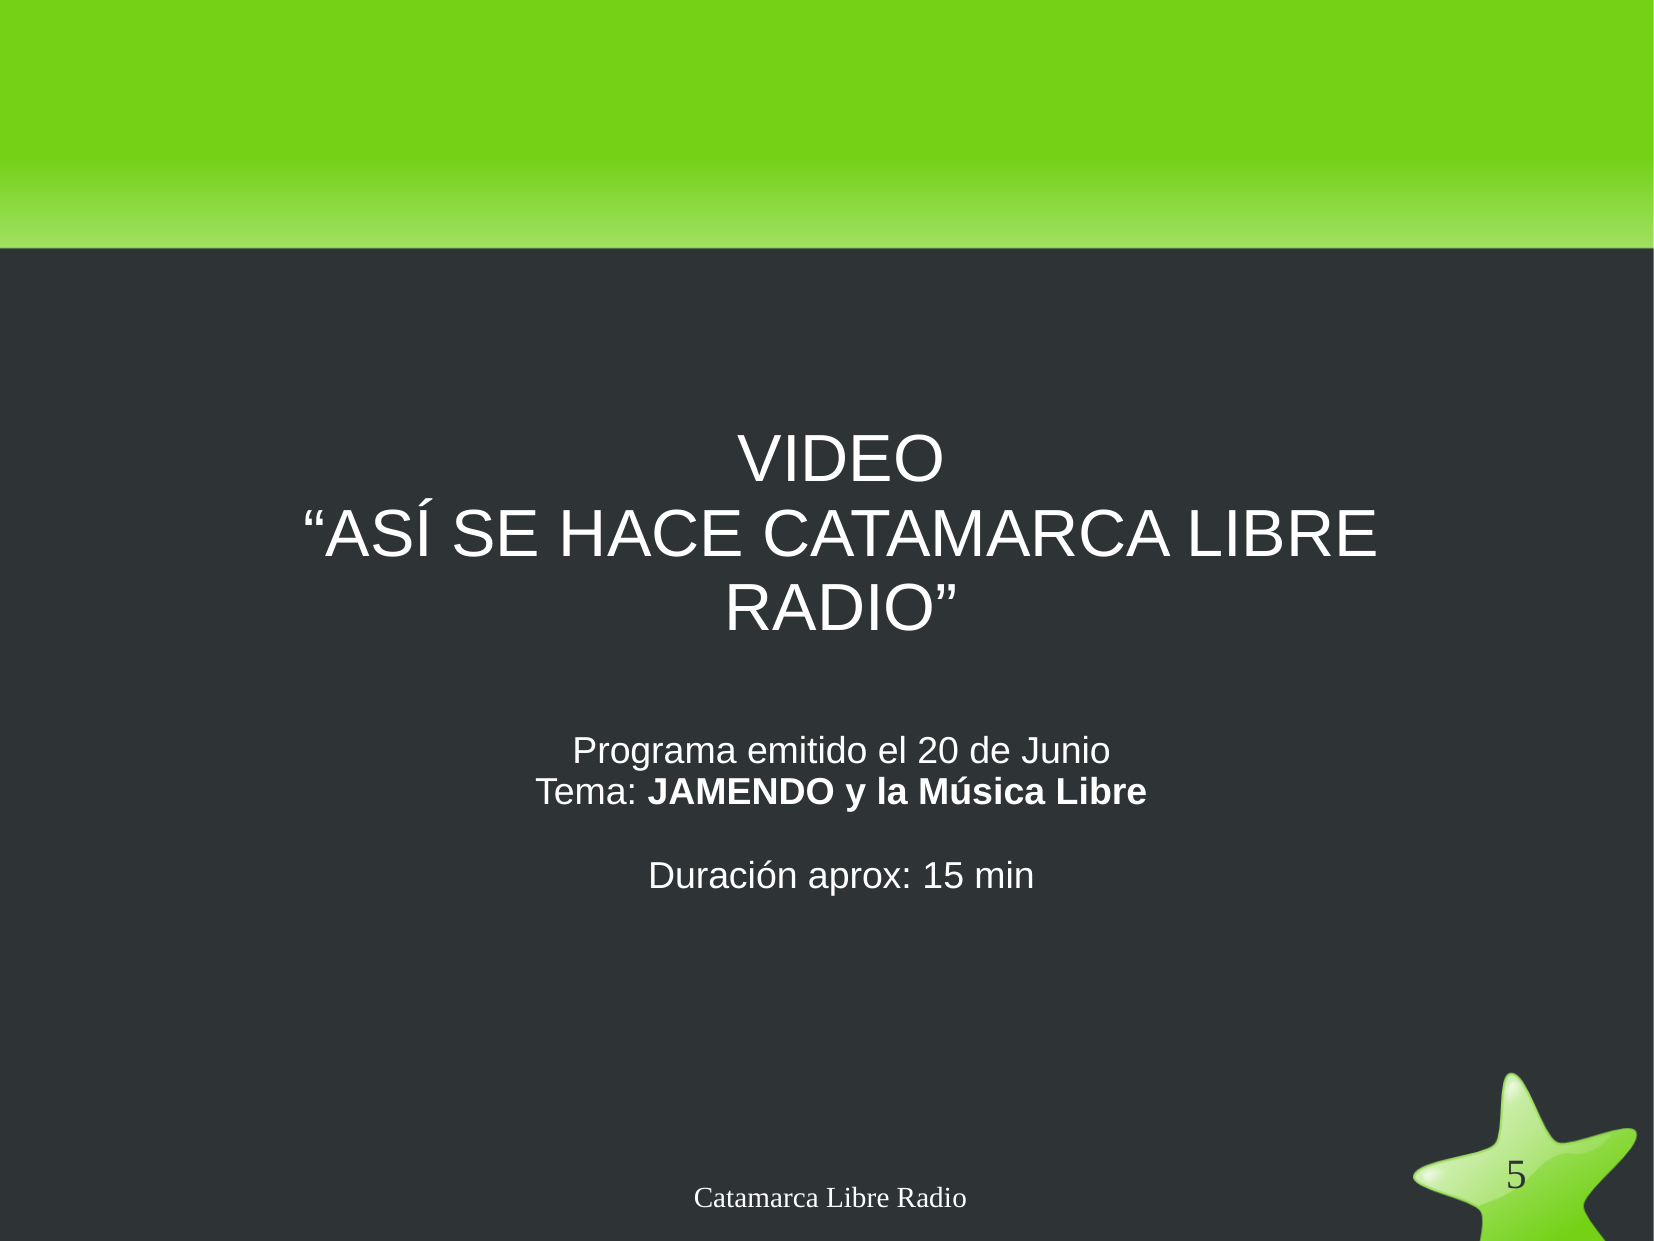

VIDEO
“ASÍ SE HACE CATAMARCA LIBRE RADIO”
Programa emitido el 20 de Junio
Tema: JAMENDO y la Música Libre
Duración aprox: 15 min
5
Catamarca Libre Radio